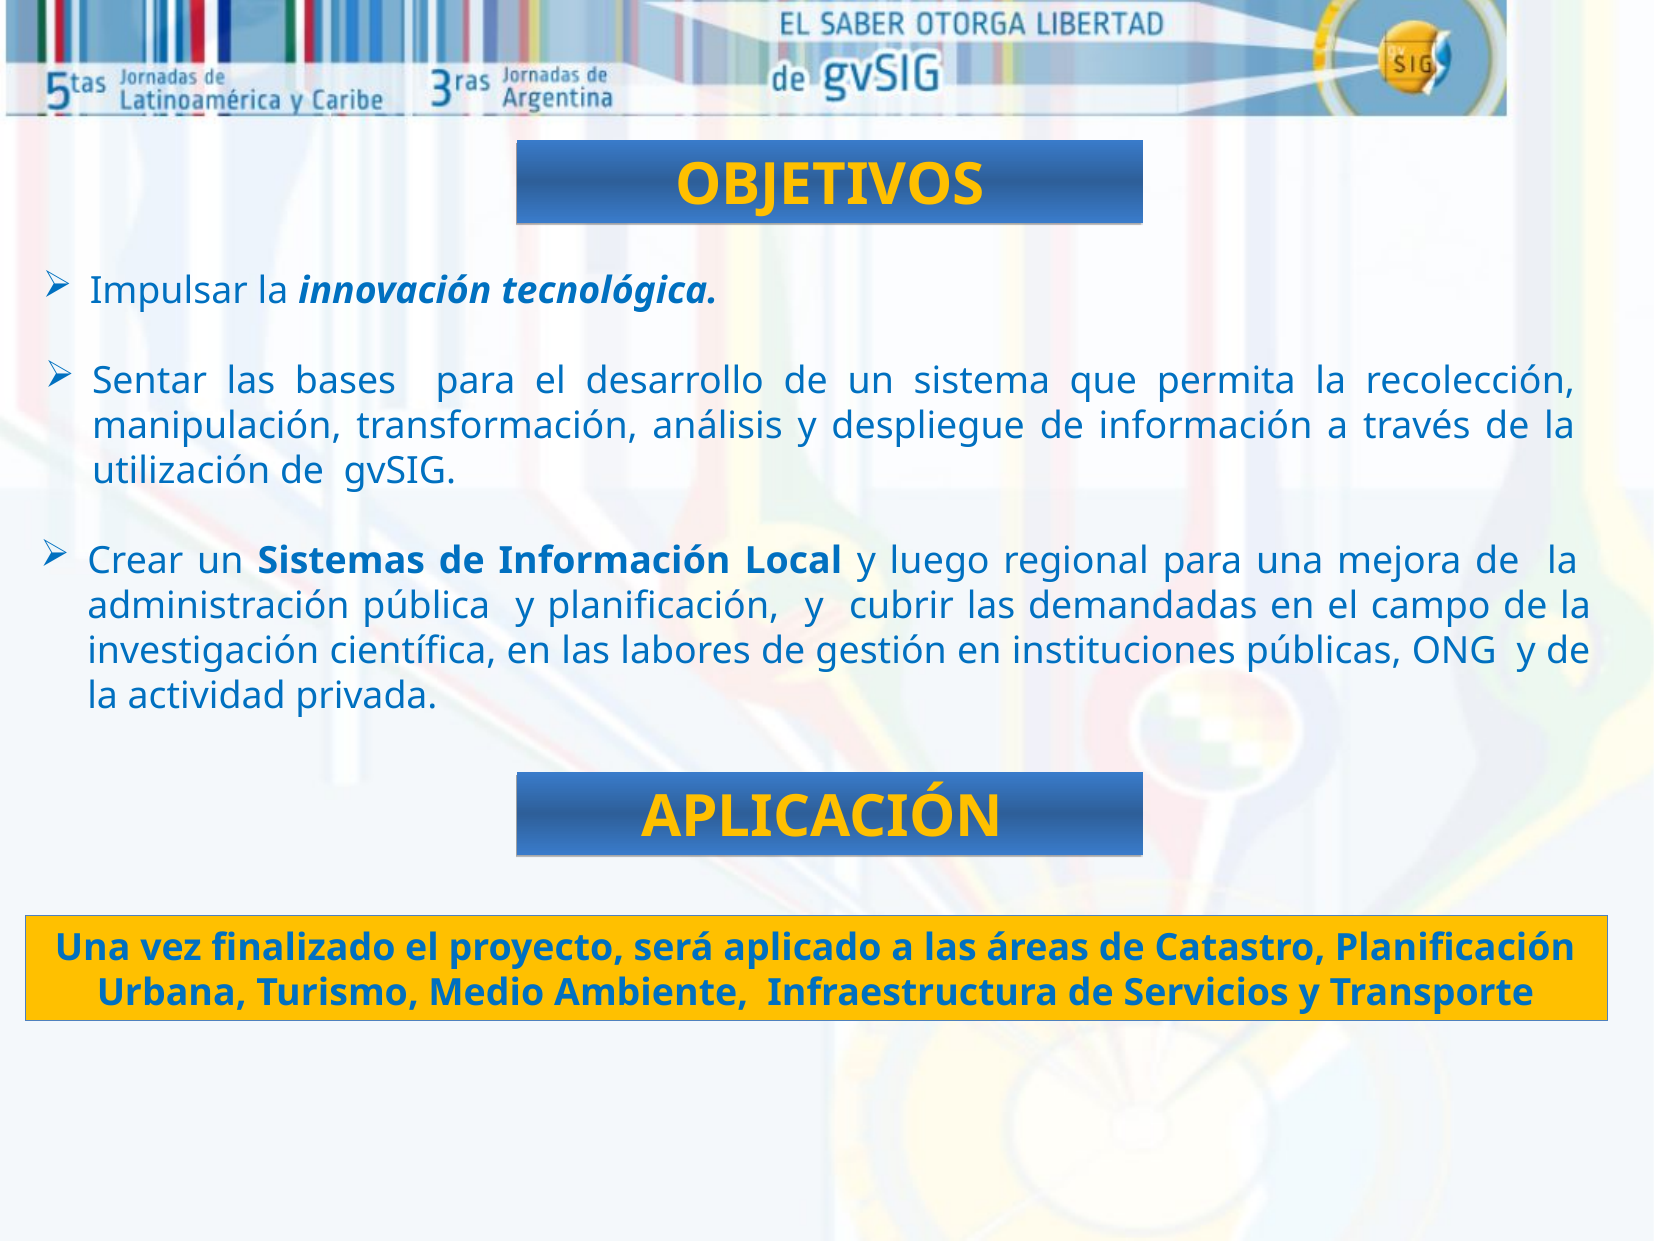

OBJETIVOS
Impulsar la innovación tecnológica.
Sentar las bases para el desarrollo de un sistema que permita la recolección, manipulación, transformación, análisis y despliegue de información a través de la utilización de gvSIG.
Crear un Sistemas de Información Local y luego regional para una mejora de la administración pública y planificación, y cubrir las demandadas en el campo de la investigación científica, en las labores de gestión en instituciones públicas, ONG  y de la actividad privada.
APLICACIÓN
Una vez finalizado el proyecto, será aplicado a las áreas de Catastro, Planificación Urbana, Turismo, Medio Ambiente, Infraestructura de Servicios y Transporte